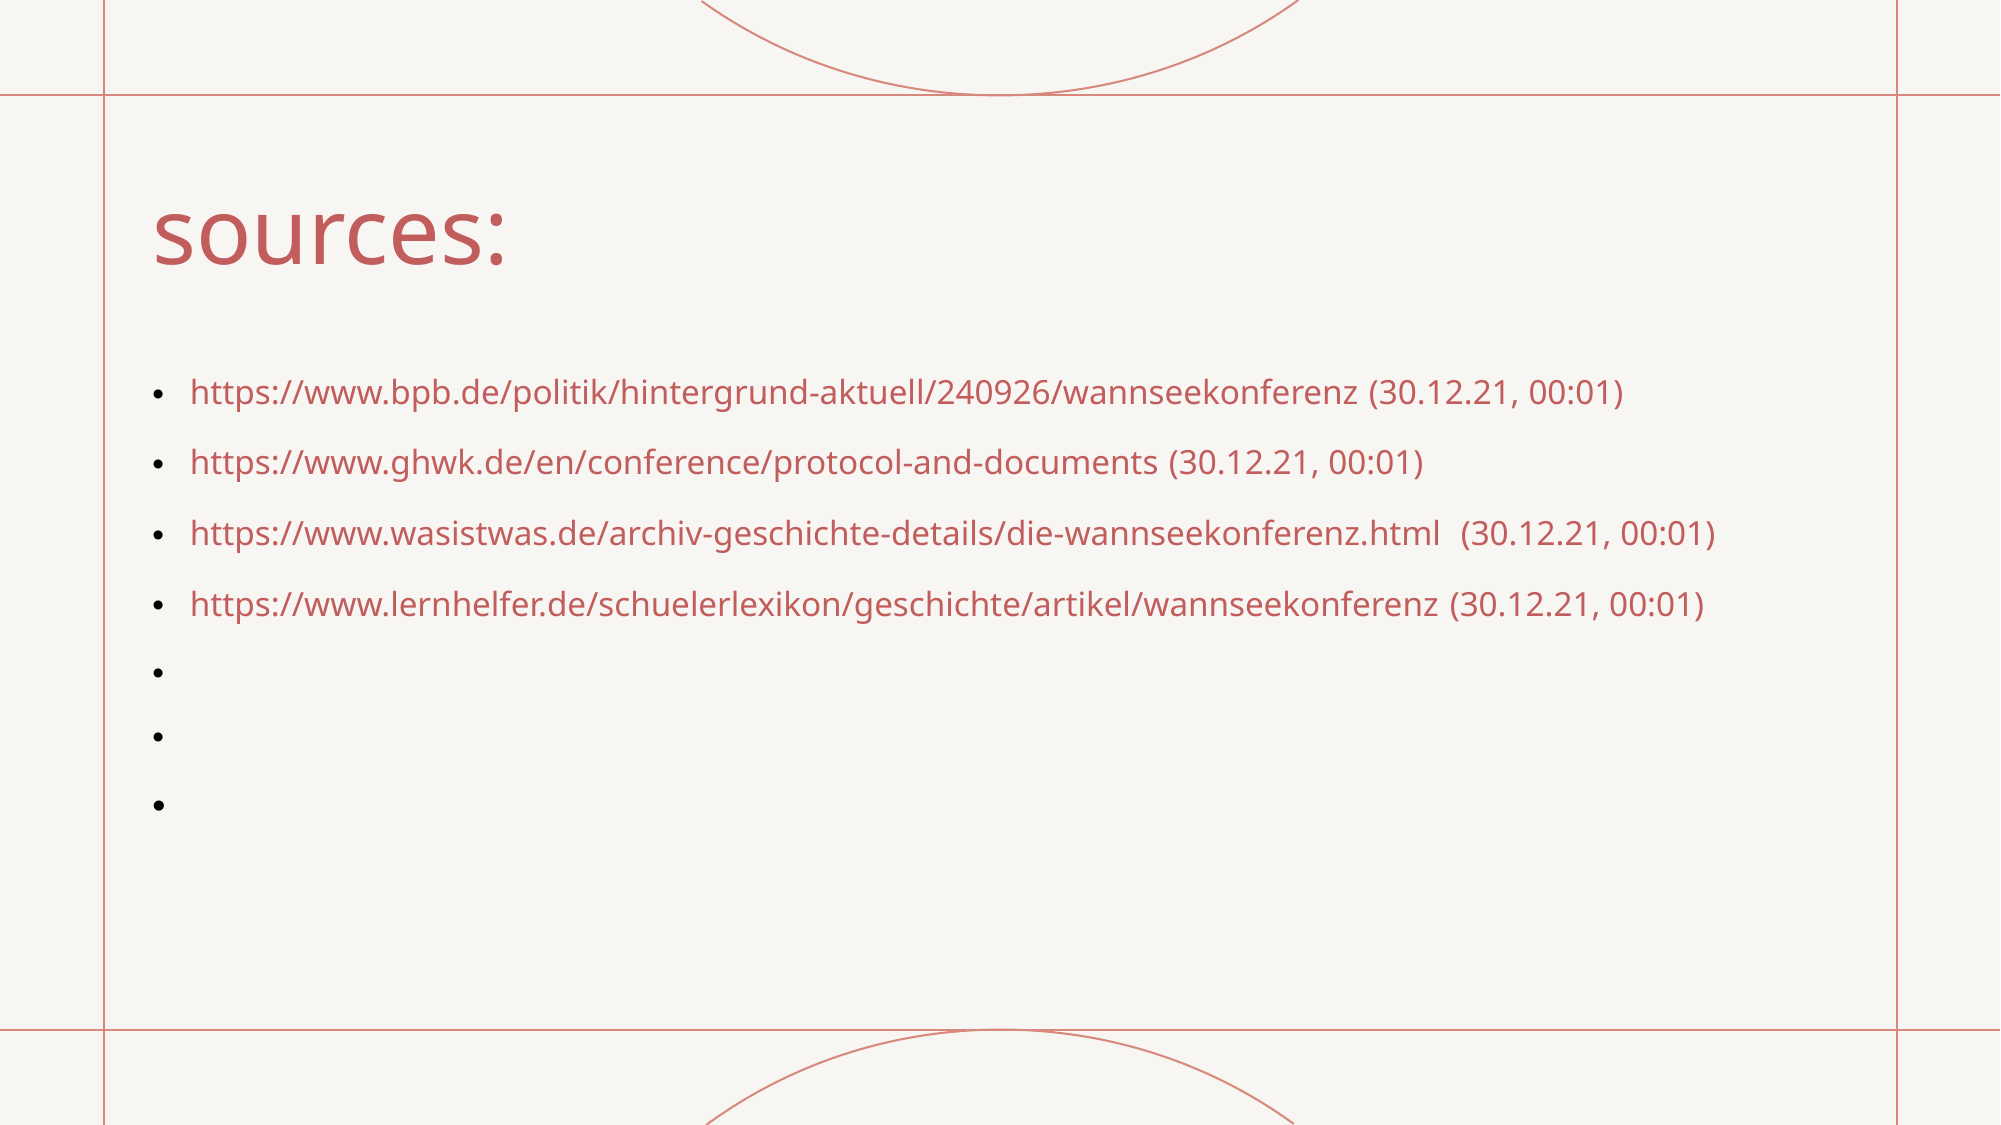

# sources:
https://www.bpb.de/politik/hintergrund-aktuell/240926/wannseekonferenz (30.12.21, 00:01)
https://www.ghwk.de/en/conference/protocol-and-documents (30.12.21, 00:01)
https://www.wasistwas.de/archiv-geschichte-details/die-wannseekonferenz.html  (30.12.21, 00:01)
https://www.lernhelfer.de/schuelerlexikon/geschichte/artikel/wannseekonferenz (30.12.21, 00:01)